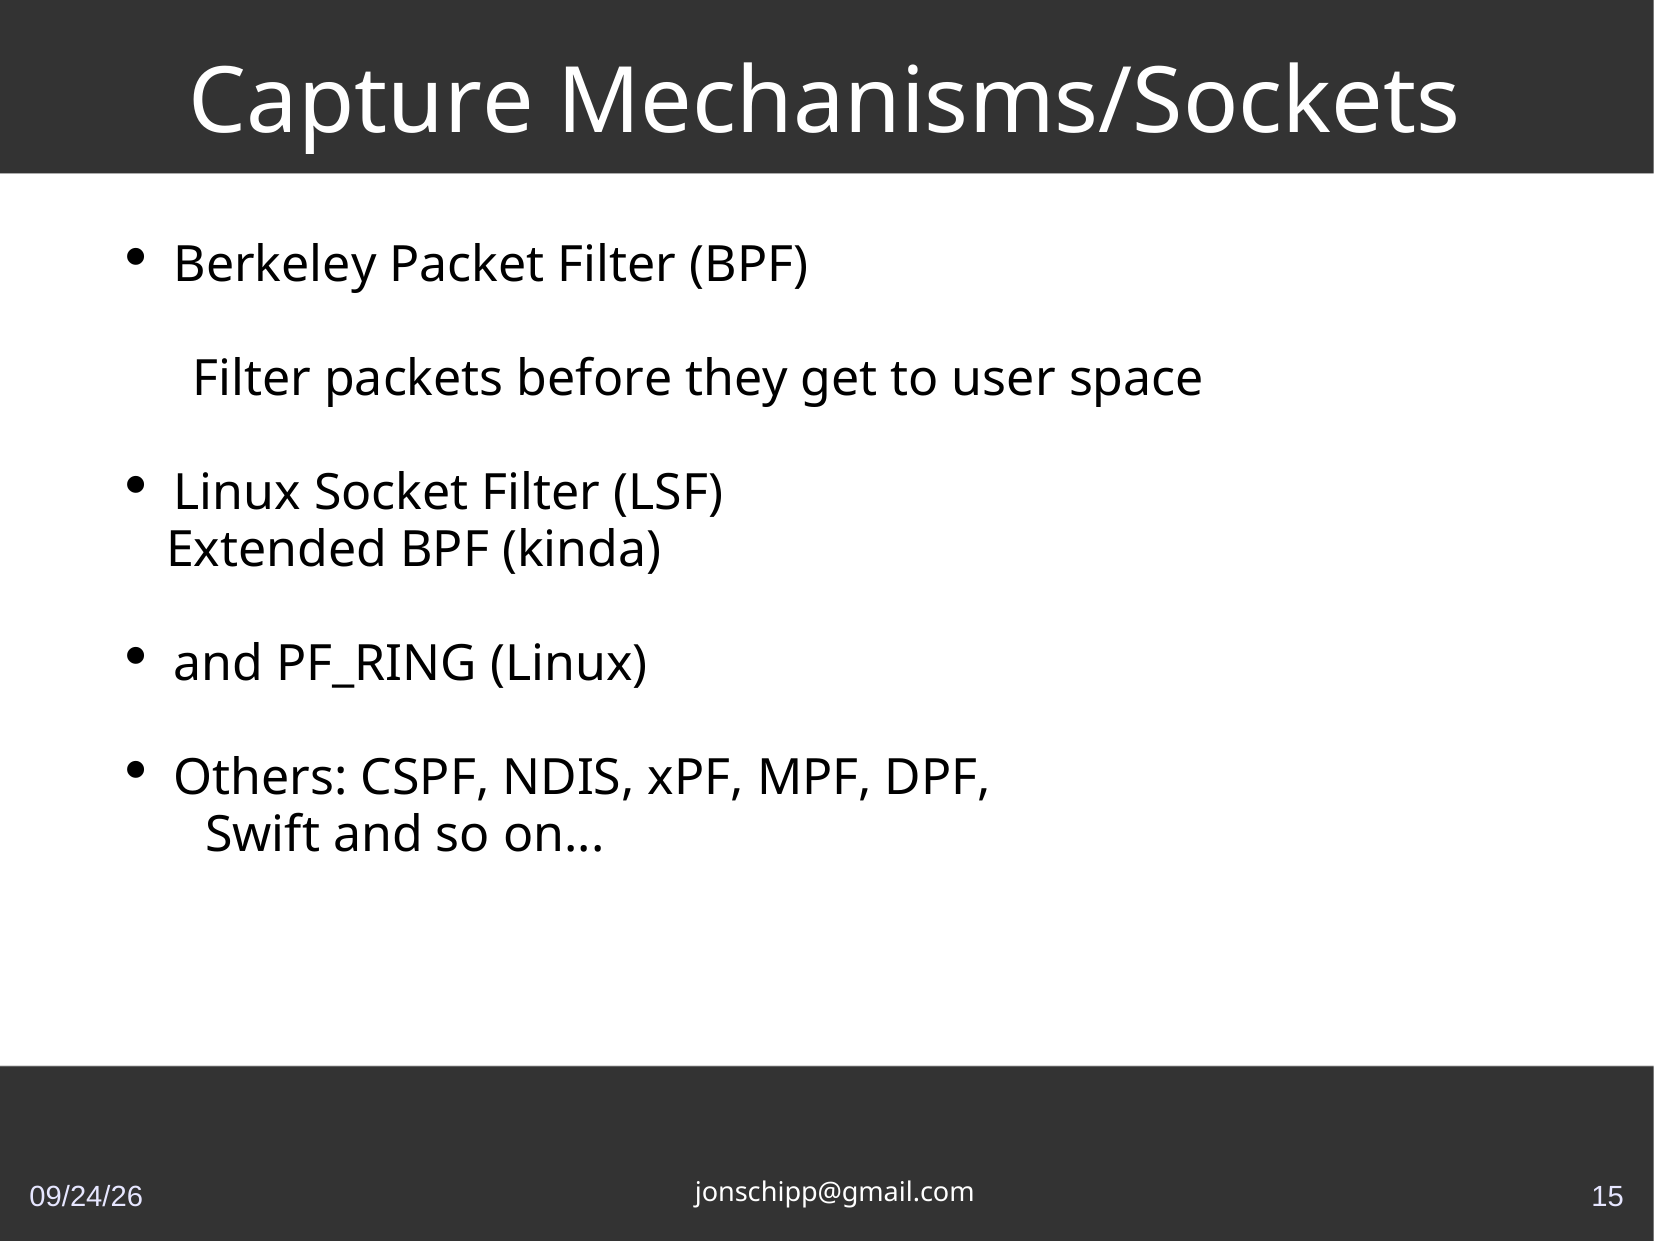

Capture Mechanisms/Sockets
 Berkeley Packet Filter (BPF)
 Filter packets before they get to user space
 Linux Socket Filter (LSF)
 Extended BPF (kinda)
 and PF_RING (Linux)
 Others: CSPF, NDIS, xPF, MPF, DPF,
 Swift and so on...
jonschipp@gmail.com